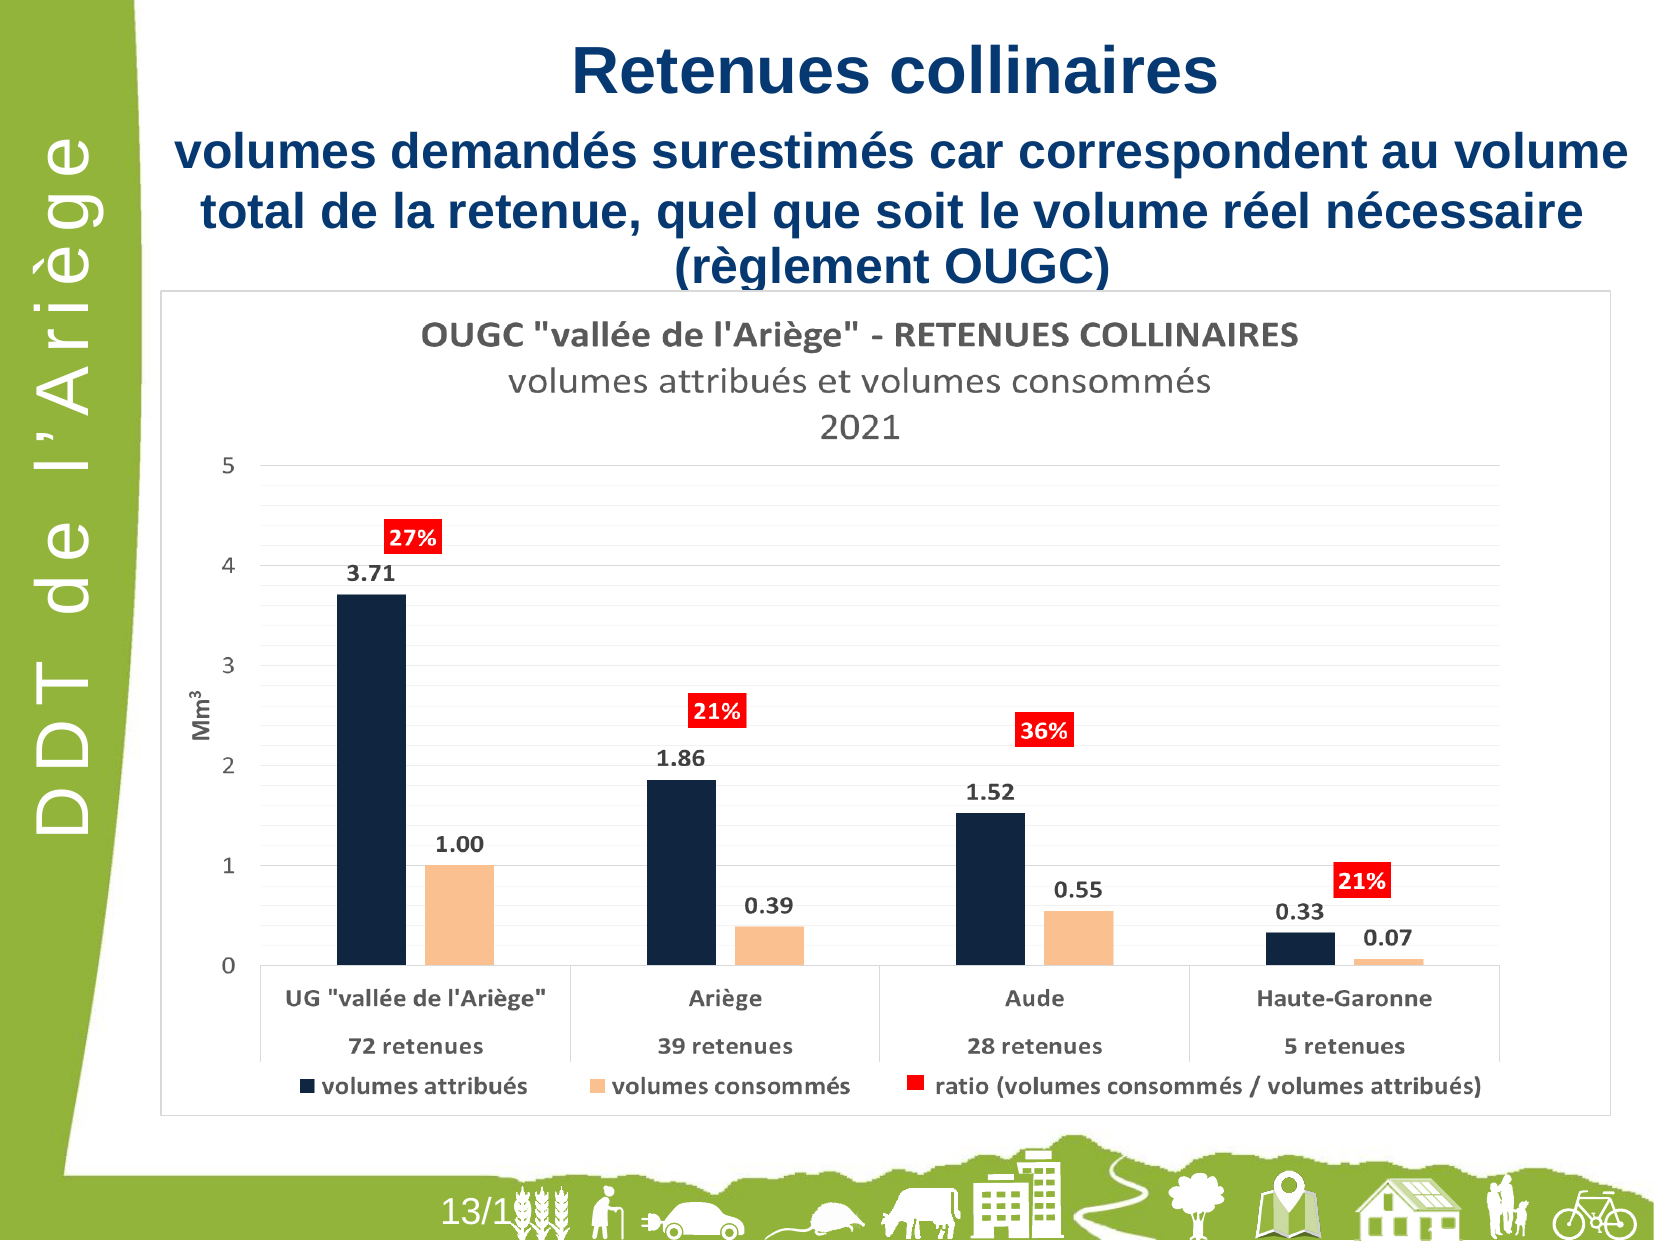

# Retenues collinaires  volumes demandés surestimés car correspondent au volume total de la retenue, quel que soit le volume réel nécessaire (règlement OUGC)